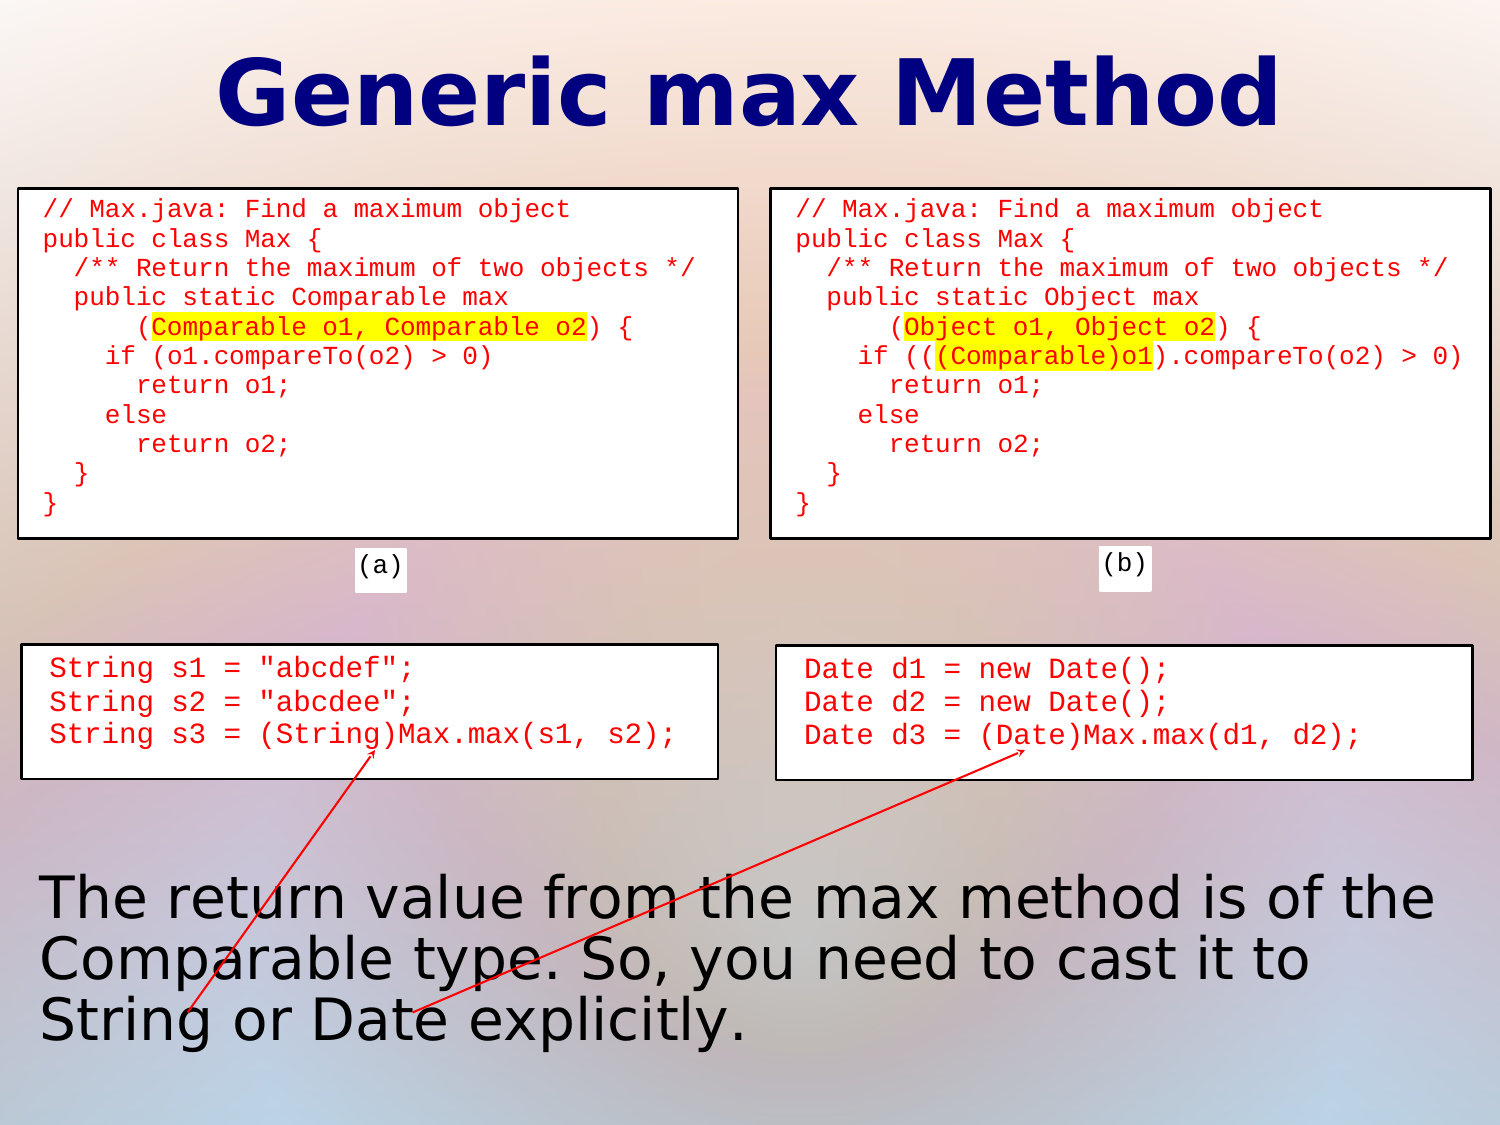

# Generic max Method
The return value from the max method is of the Comparable type. So, you need to cast it to String or Date explicitly.
Liang, Introduction to Java Programming, Seventh Edition, (c) 2009 Pearson Education, Inc. All rights reserved. 0136012671
19